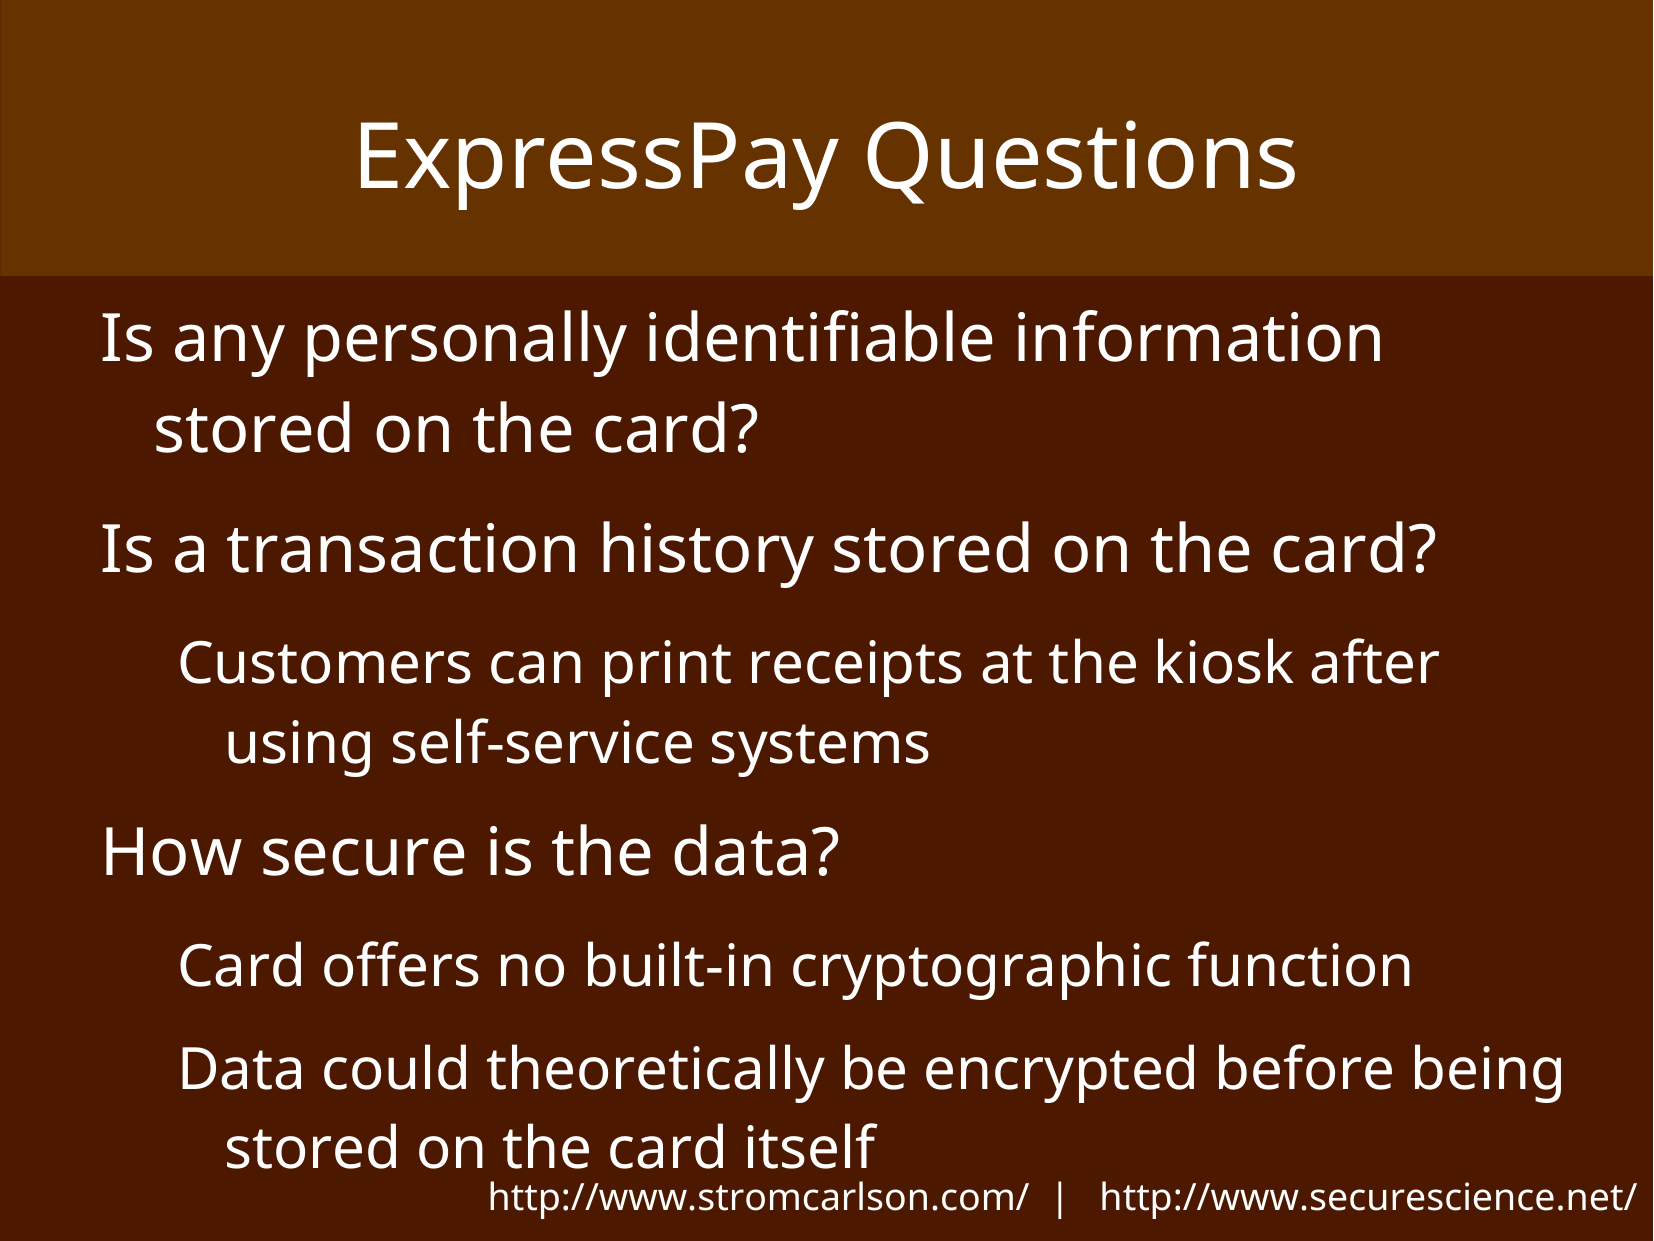

# ExpressPay Questions
Is any personally identifiable information stored on the card?
Is a transaction history stored on the card?
Customers can print receipts at the kiosk after using self-service systems
How secure is the data?
Card offers no built-in cryptographic function
Data could theoretically be encrypted before being stored on the card itself